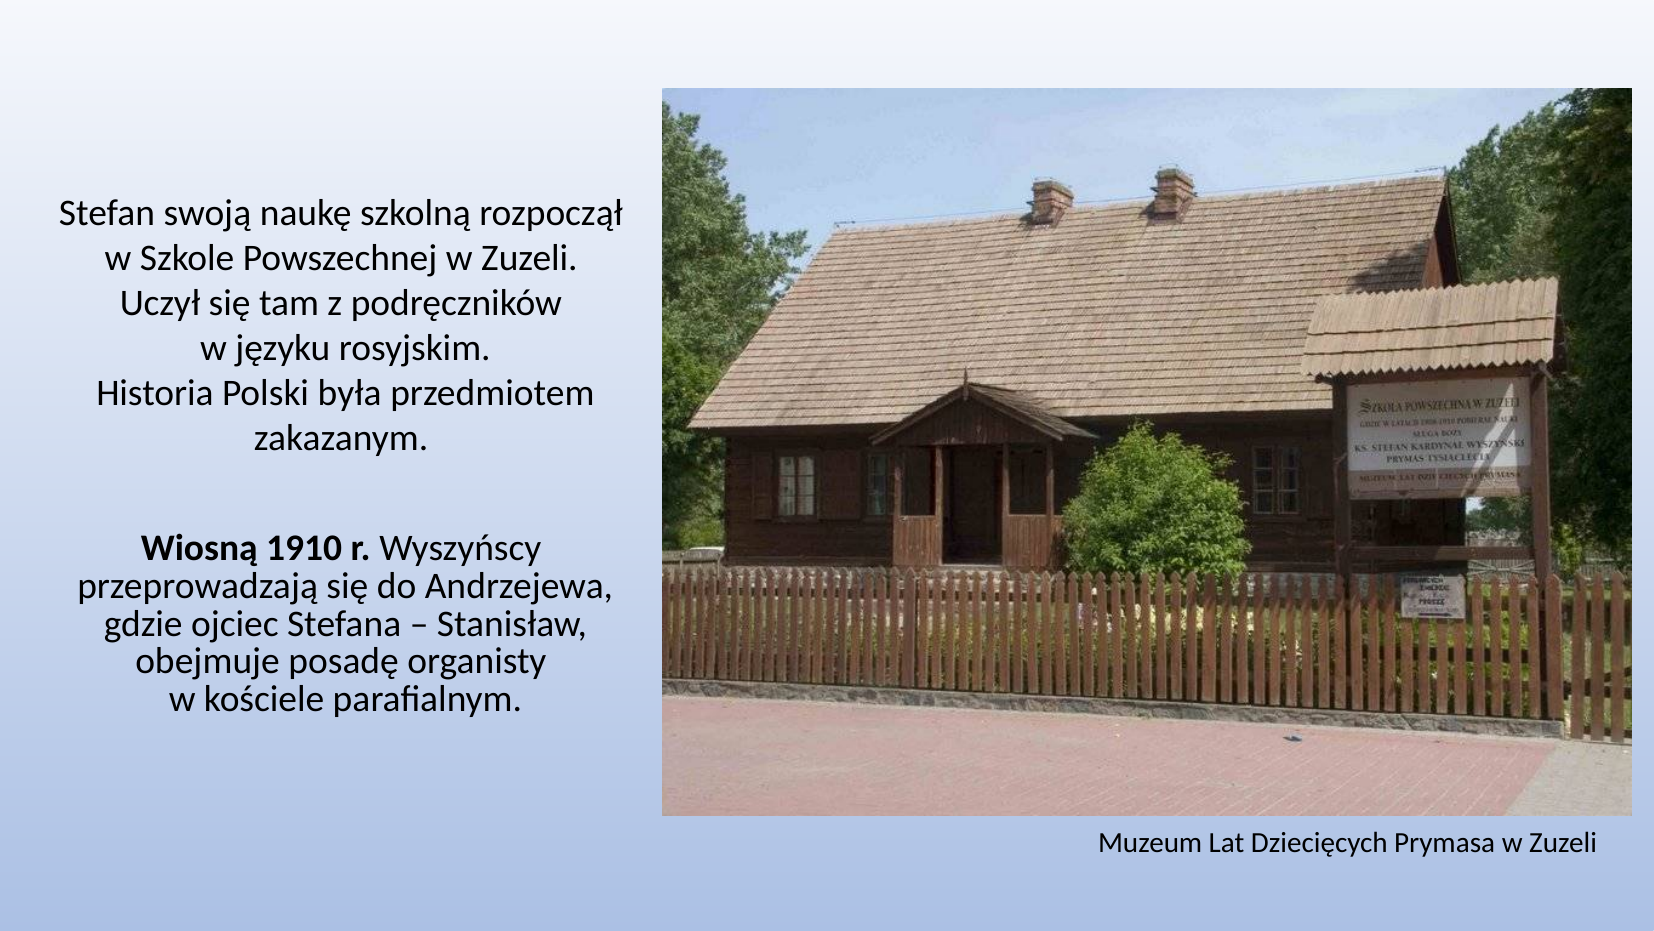

Stefan swoją naukę szkolną rozpoczął
w Szkole Powszechnej w Zuzeli.
Uczył się tam z podręczników
w języku rosyjskim.
Historia Polski była przedmiotem zakazanym.
Wiosną 1910 r. Wyszyńscy
przeprowadzają się do Andrzejewa,
gdzie ojciec Stefana – Stanisław,
obejmuje posadę organisty
w kościele parafialnym.
Muzeum Lat Dziecięcych Prymasa w Zuzeli